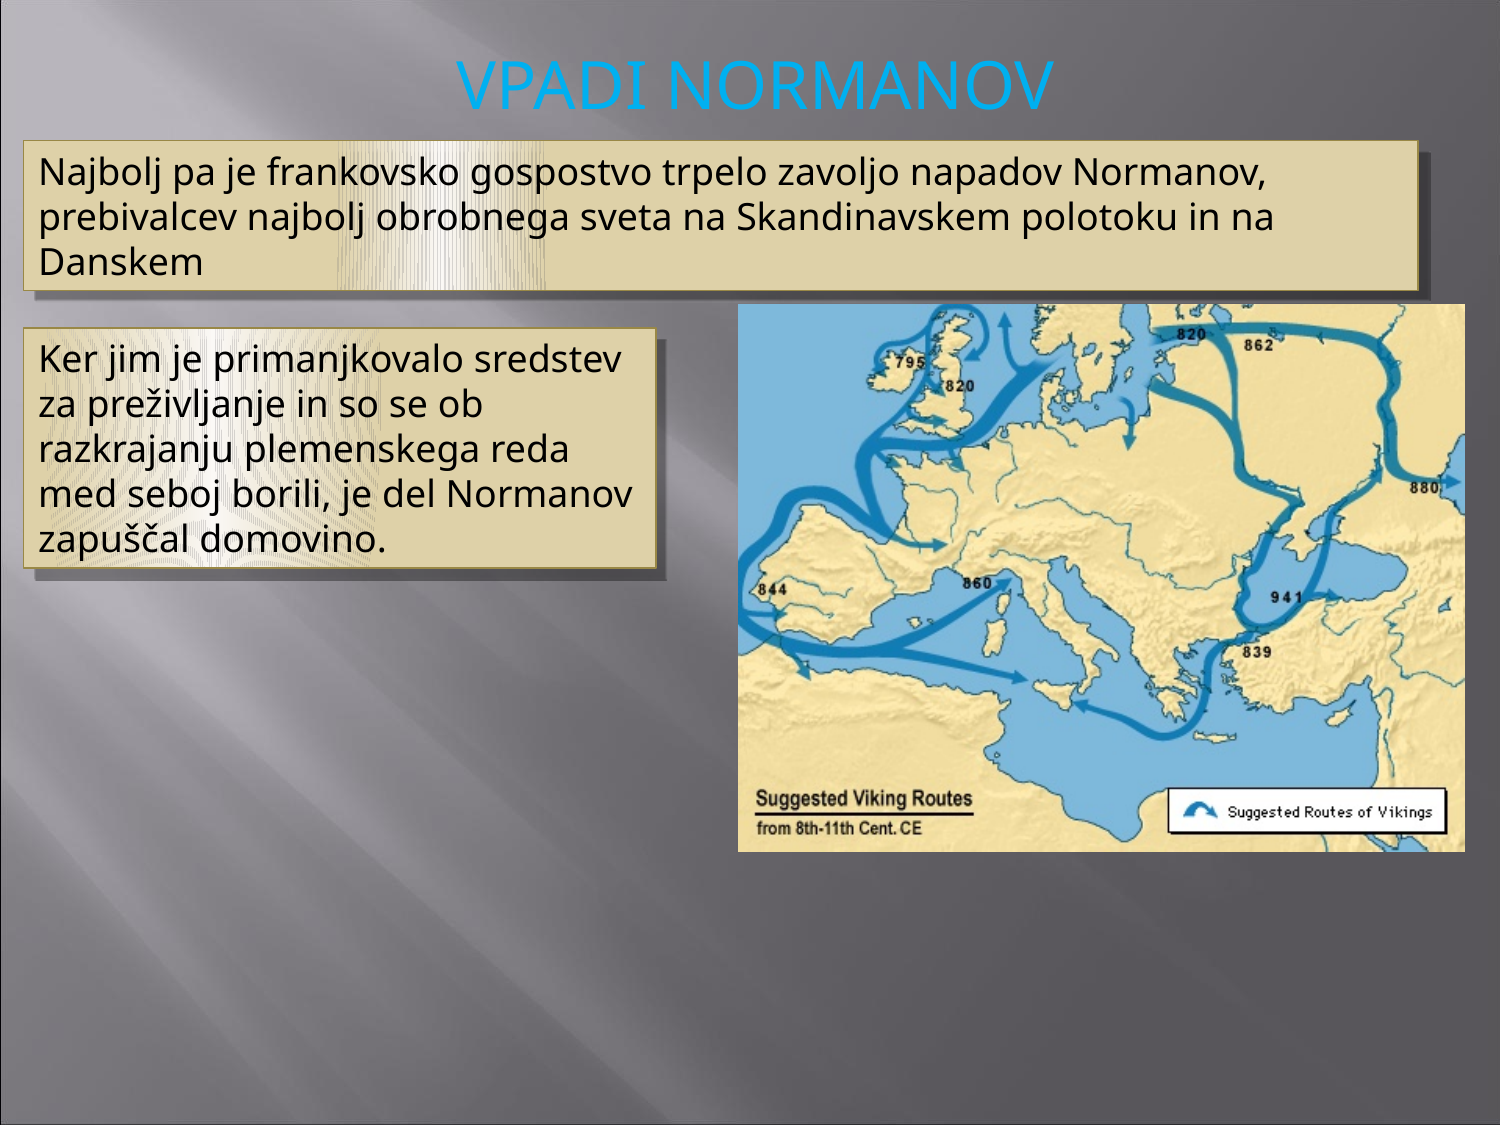

VPADI NORMANOV
Najbolj pa je frankovsko gospostvo trpelo zavoljo napadov Normanov, prebivalcev najbolj obrobnega sveta na Skandinavskem polotoku in na Danskem
Ker jim je primanjkovalo sredstev za preživljanje in so se ob razkrajanju plemenskega reda med seboj borili, je del Normanov zapuščal domovino.